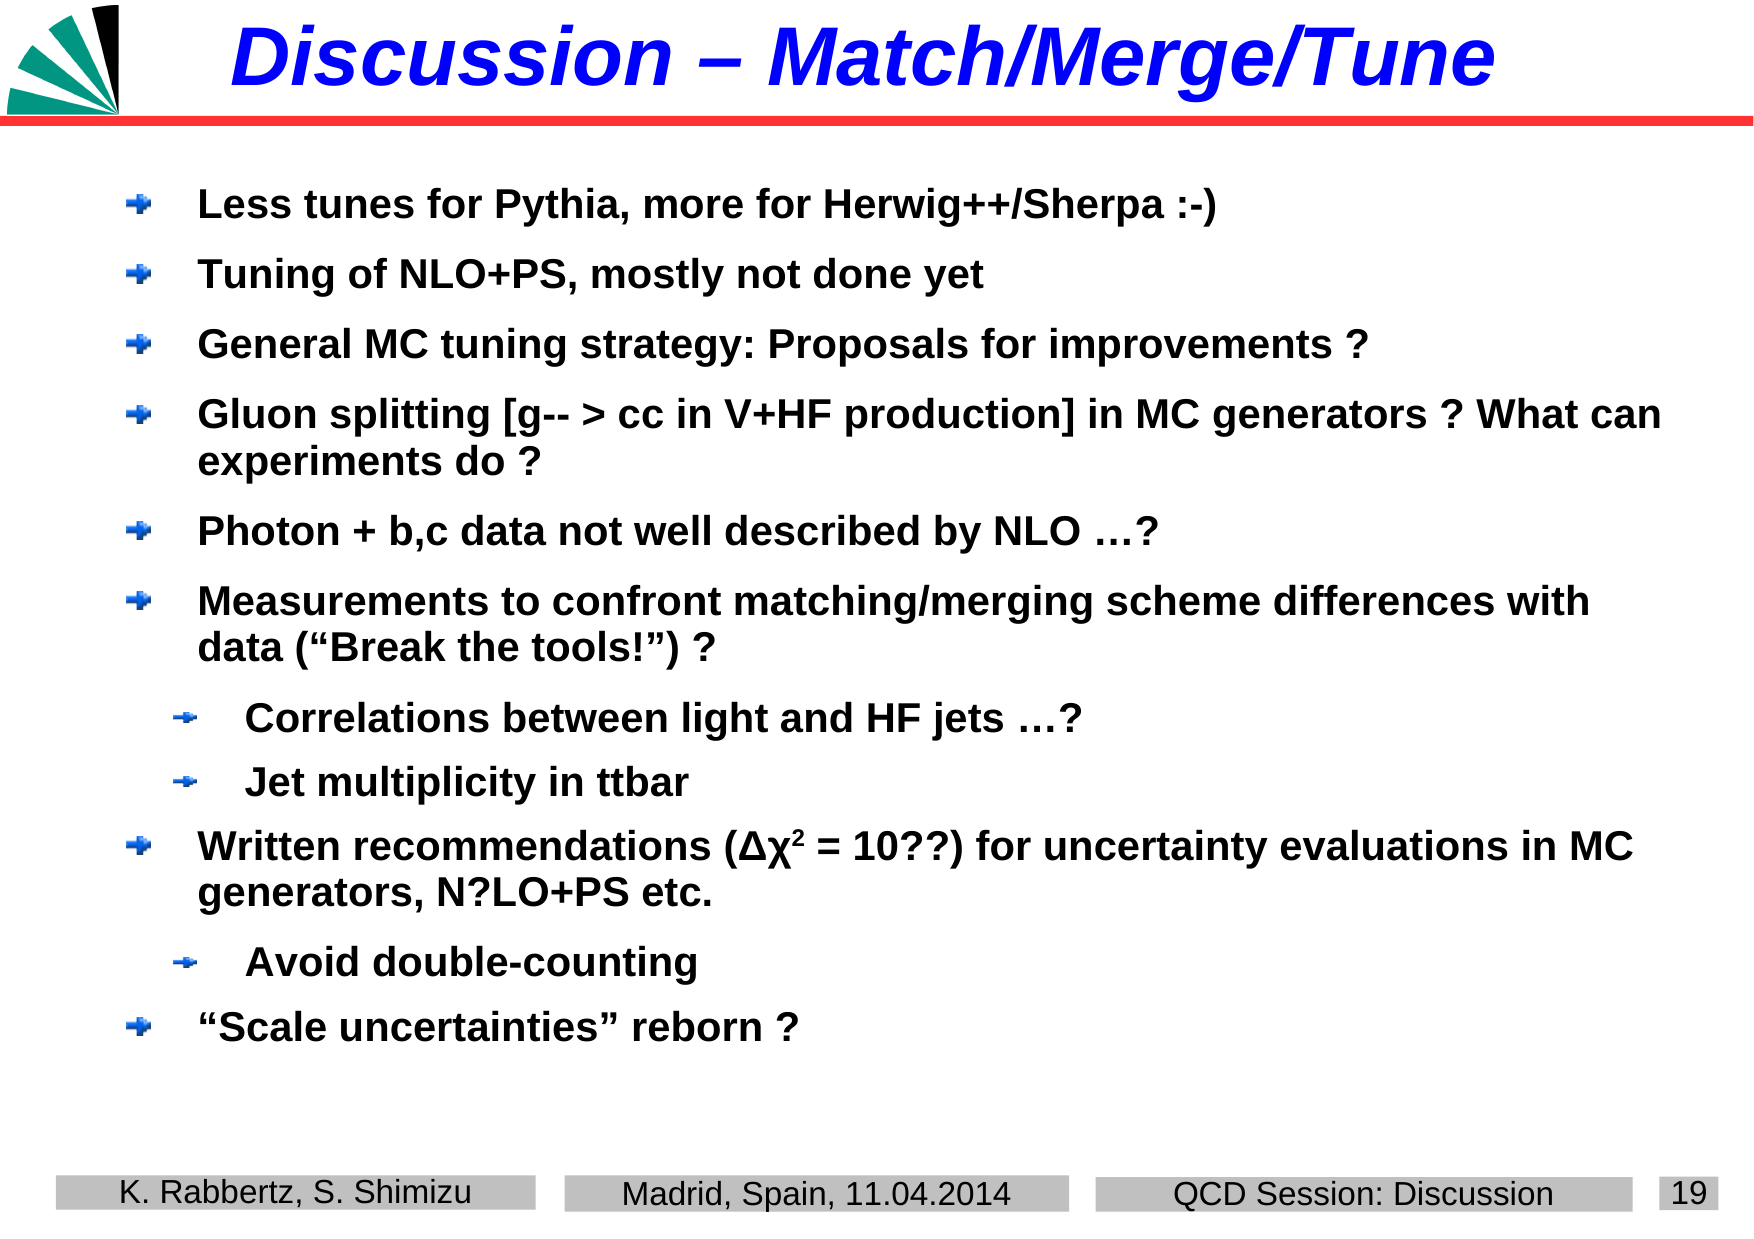

# Discussion – Match/Merge/Tune
Less tunes for Pythia, more for Herwig++/Sherpa :-)
Tuning of NLO+PS, mostly not done yet
General MC tuning strategy: Proposals for improvements ?
Gluon splitting [g-- > cc in V+HF production] in MC generators ? What can experiments do ?
Photon + b,c data not well described by NLO …?
Measurements to confront matching/merging scheme differences with data (“Break the tools!”) ?
Correlations between light and HF jets …?
Jet multiplicity in ttbar
Written recommendations (Δχ2 = 10??) for uncertainty evaluations in MC generators, N?LO+PS etc.
Avoid double-counting
“Scale uncertainties” reborn ?